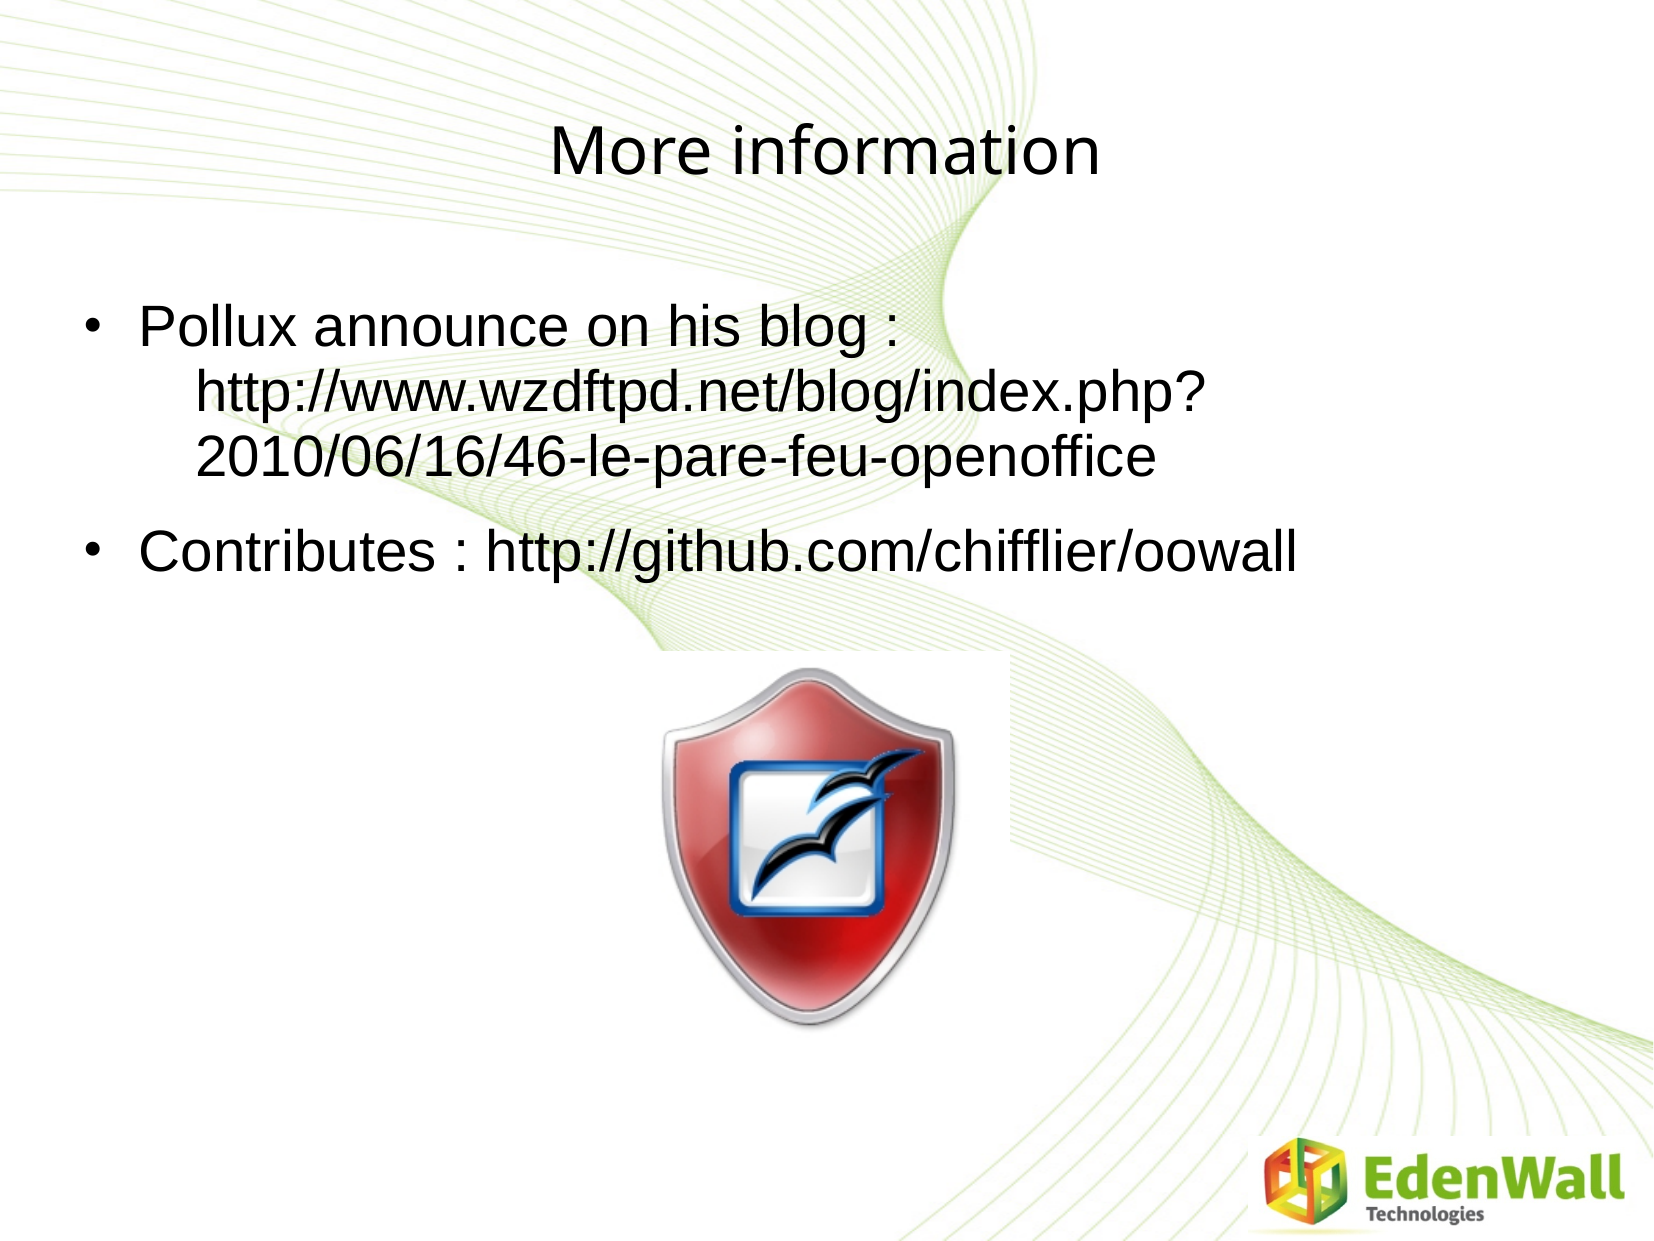

# More information
Pollux announce on his blog : http://www.wzdftpd.net/blog/index.php?2010/06/16/46-le-pare-feu-openoffice
Contributes : http://github.com/chifflier/oowall